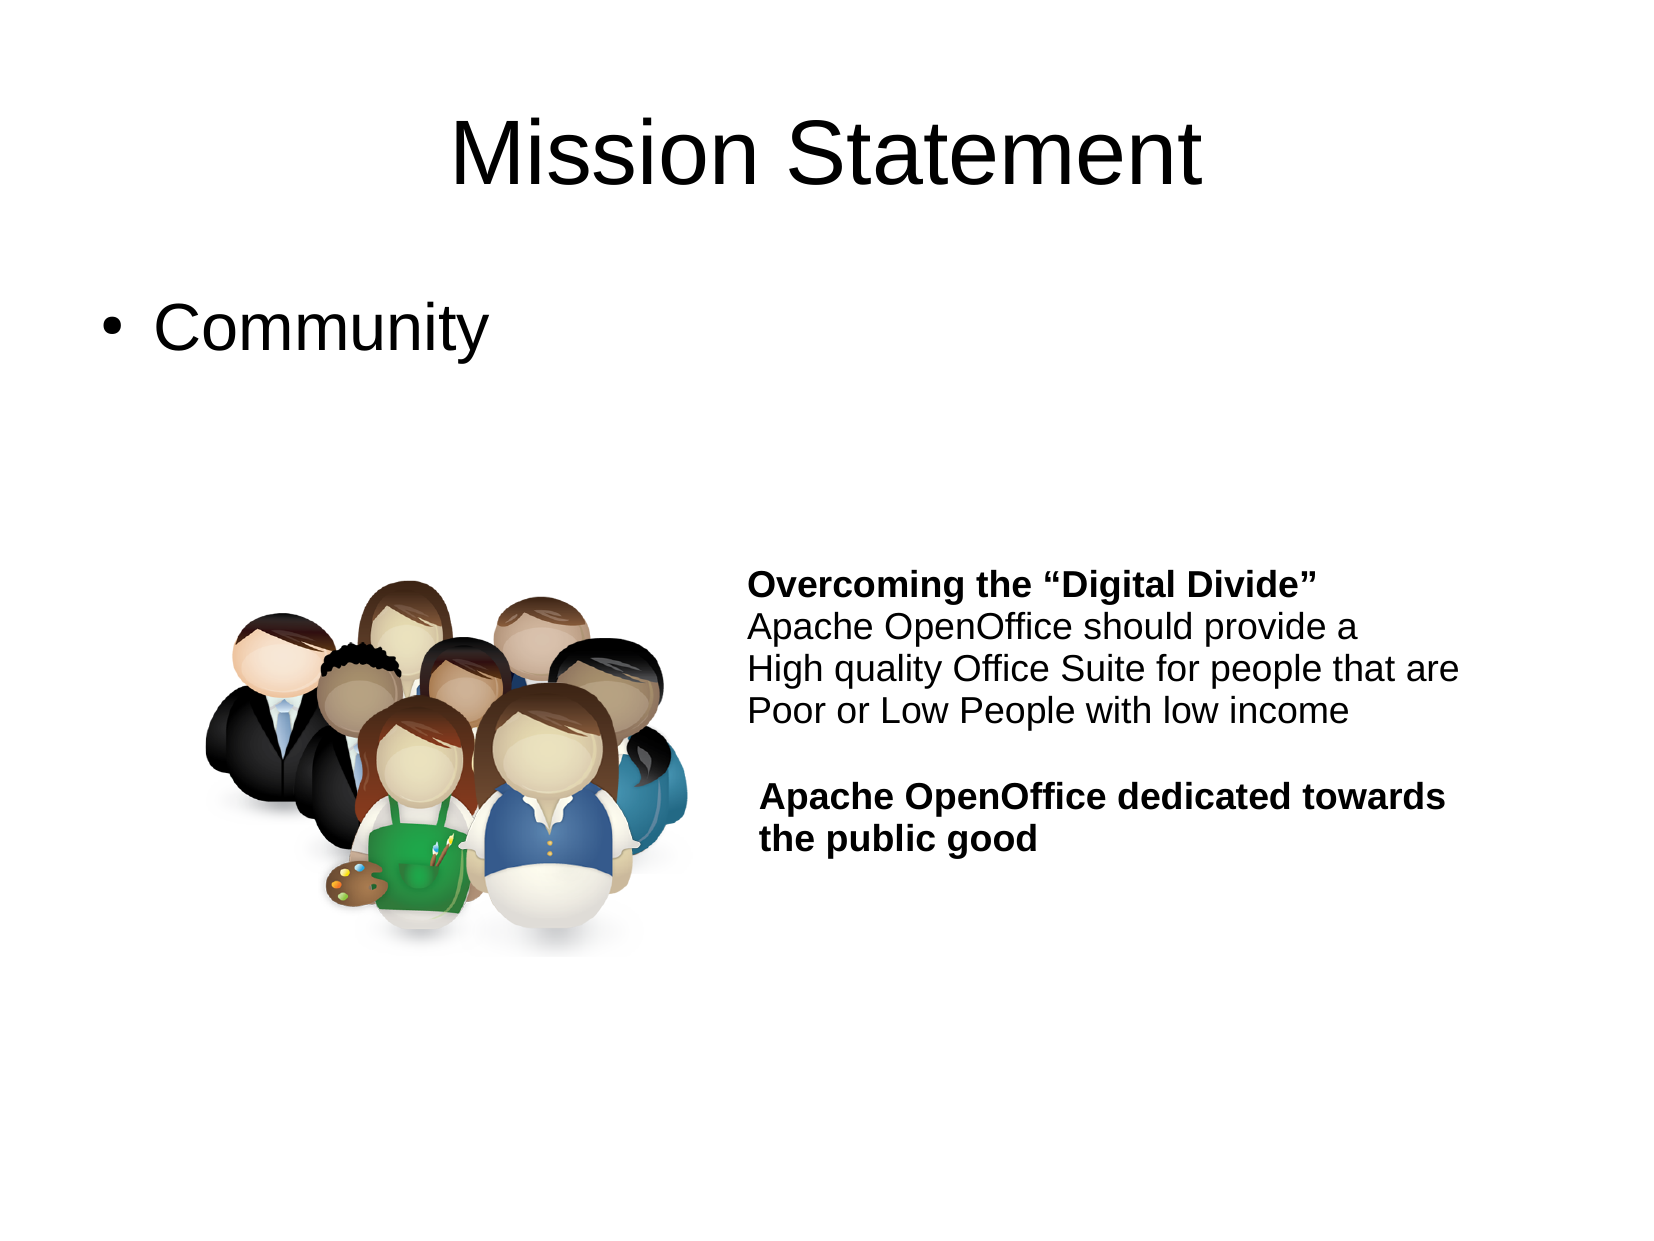

# Mission Statement
Community
Overcoming the “Digital Divide”
Apache OpenOffice should provide a
High quality Office Suite for people that are
Poor or Low People with low income
Apache OpenOffice dedicated towards the public good